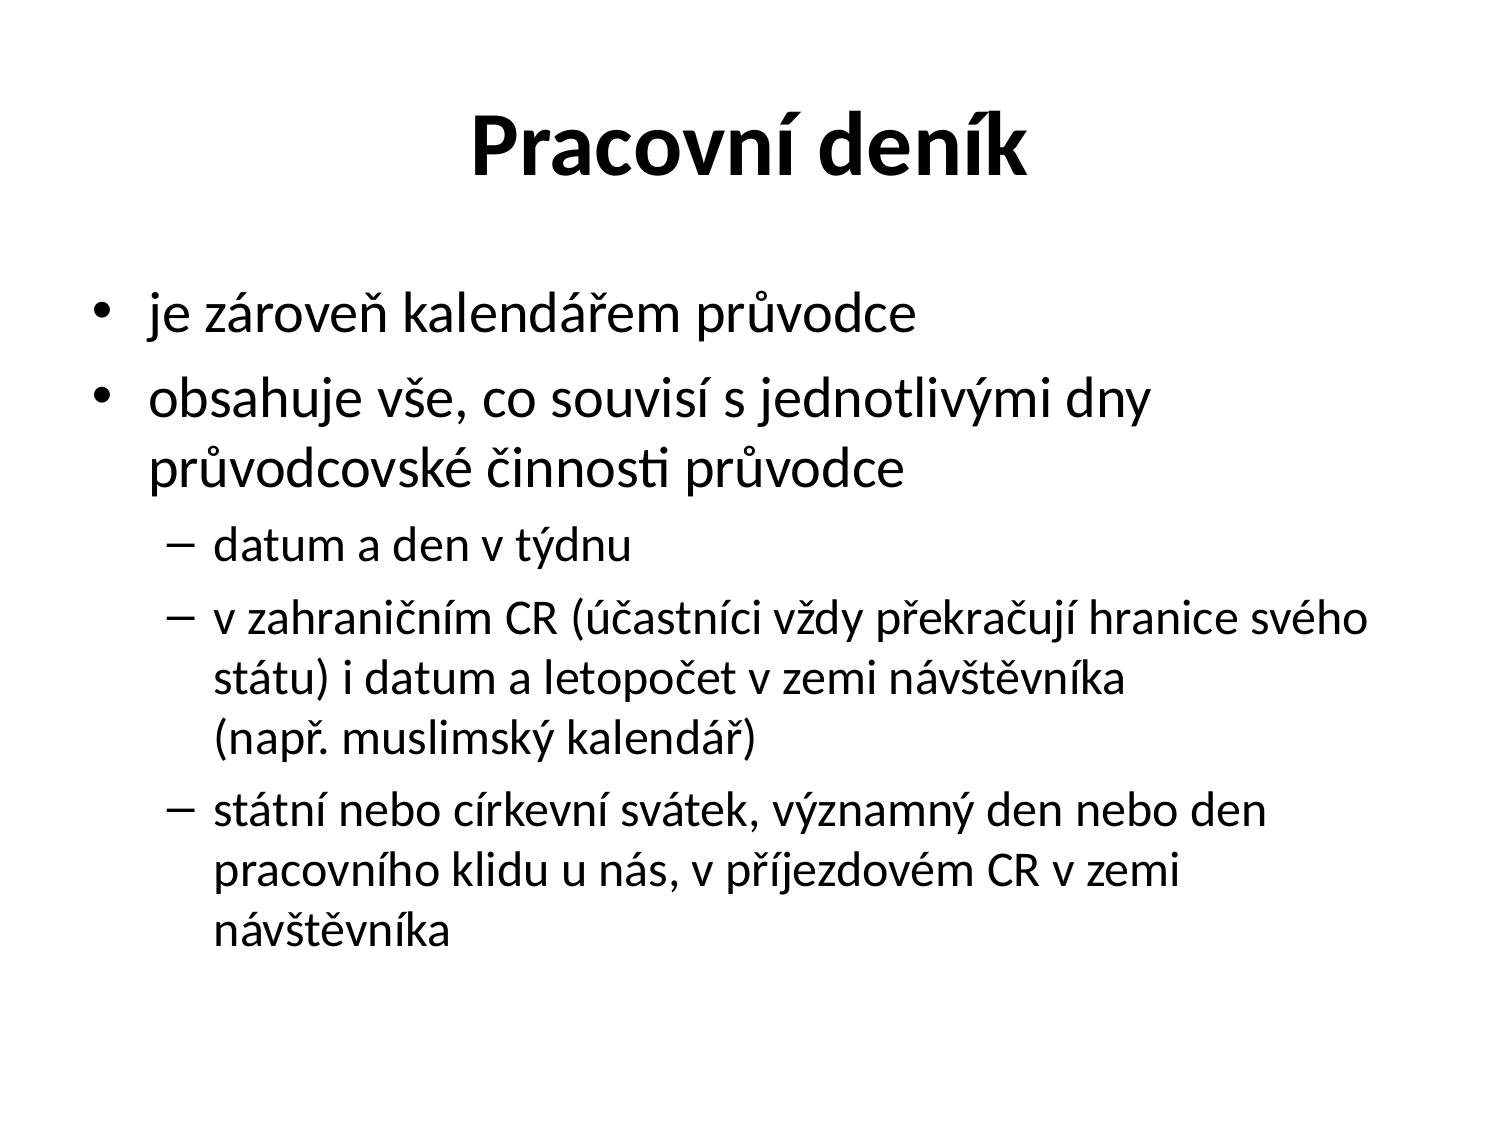

# Pracovní deník
je zároveň kalendářem průvodce
obsahuje vše, co souvisí s jednotlivými dny průvodcovské činnosti průvodce
datum a den v týdnu
v zahraničním CR (účastníci vždy překračují hranice svého státu) i datum a letopočet v zemi návštěvníka
(např. muslimský kalendář)
státní nebo církevní svátek, významný den nebo den pracovního klidu u nás, v příjezdovém CR v zemi návštěvníka